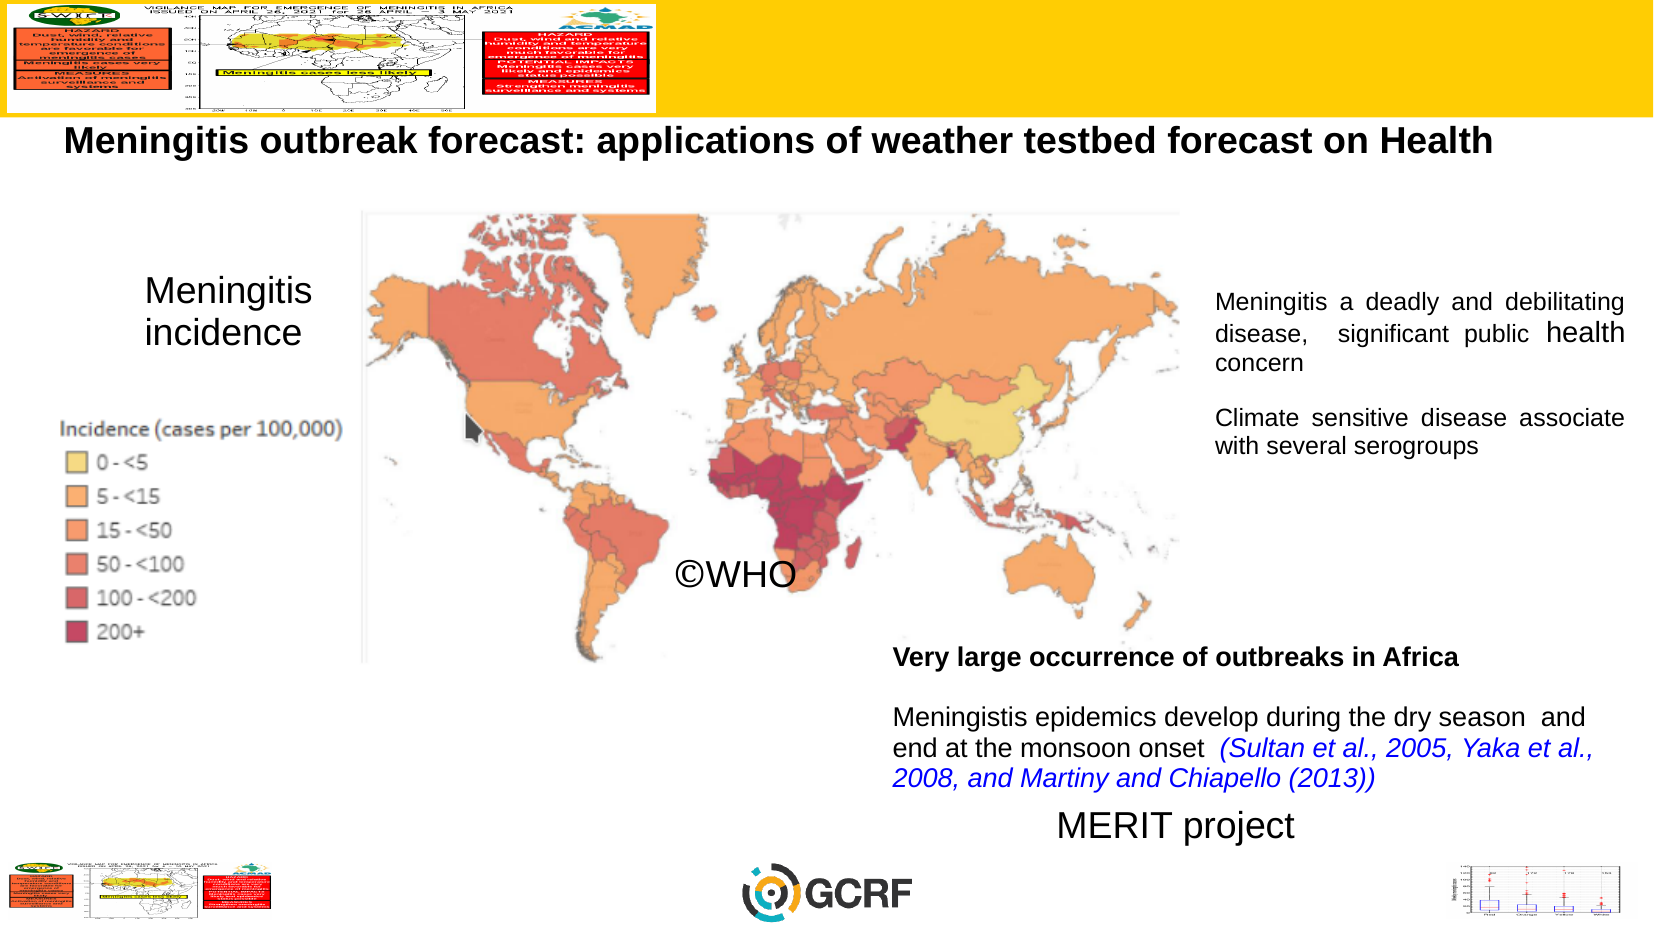

Meningitis outbreak forecast: applications of weather testbed forecast on Health
Meningitis incidence
Meningitis a deadly and debilitating disease, significant public health concern
Climate sensitive disease associate with several serogroups
Harmattan
Harmattan
Monsoon
Monsoon
©WHO
Very large occurrence of outbreaks in Africa
Meningistis epidemics develop during the dry season and end at the monsoon onset (Sultan et al., 2005, Yaka et al., 2008, and Martiny and Chiapello (2013))
MERIT project
https://africanswift.org/